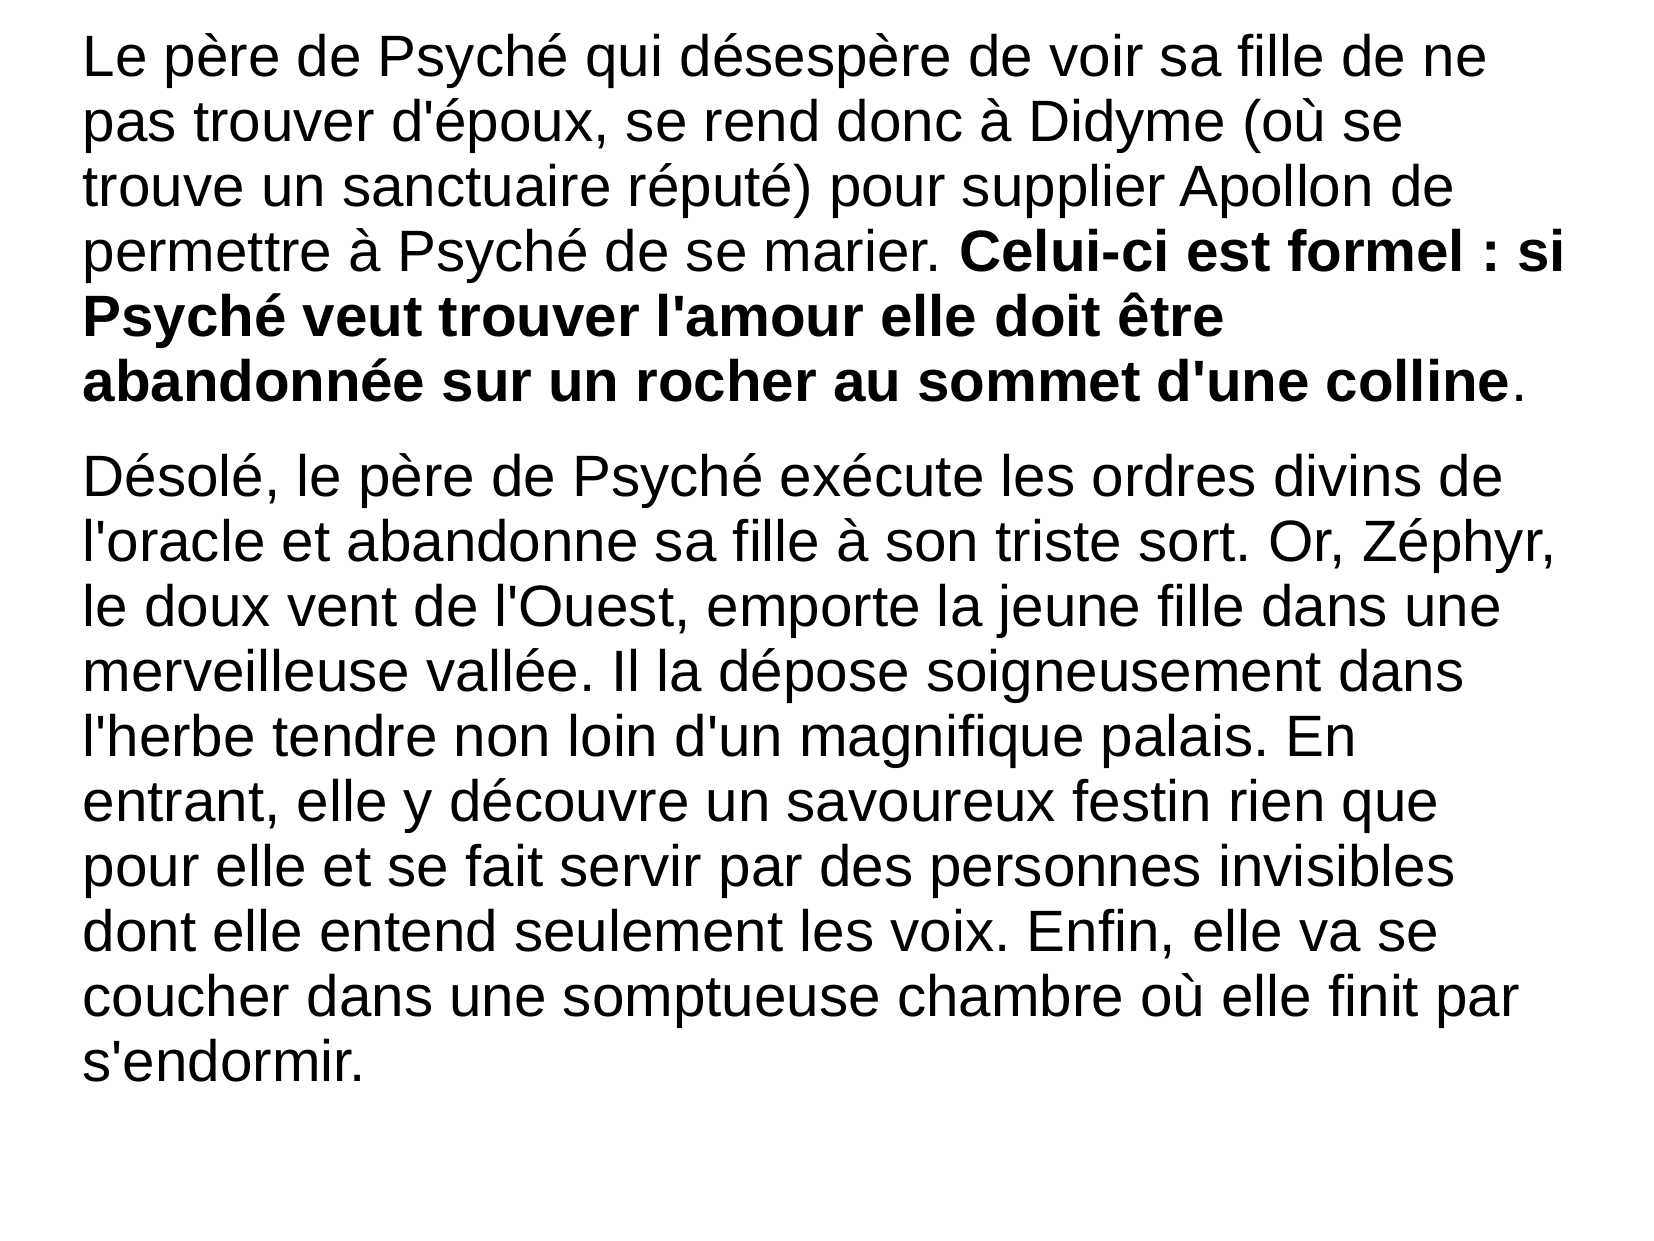

# Le père de Psyché qui désespère de voir sa fille de ne pas trouver d'époux, se rend donc à Didyme (où se trouve un sanctuaire réputé) pour supplier Apollon de permettre à Psyché de se marier. Celui-ci est formel : si Psyché veut trouver l'amour elle doit être abandonnée sur un rocher au sommet d'une colline.
Désolé, le père de Psyché exécute les ordres divins de l'oracle et abandonne sa fille à son triste sort. Or, Zéphyr, le doux vent de l'Ouest, emporte la jeune fille dans une merveilleuse vallée. Il la dépose soigneusement dans l'herbe tendre non loin d'un magnifique palais. En entrant, elle y découvre un savoureux festin rien que pour elle et se fait servir par des personnes invisibles dont elle entend seulement les voix. Enfin, elle va se coucher dans une somptueuse chambre où elle finit par s'endormir.